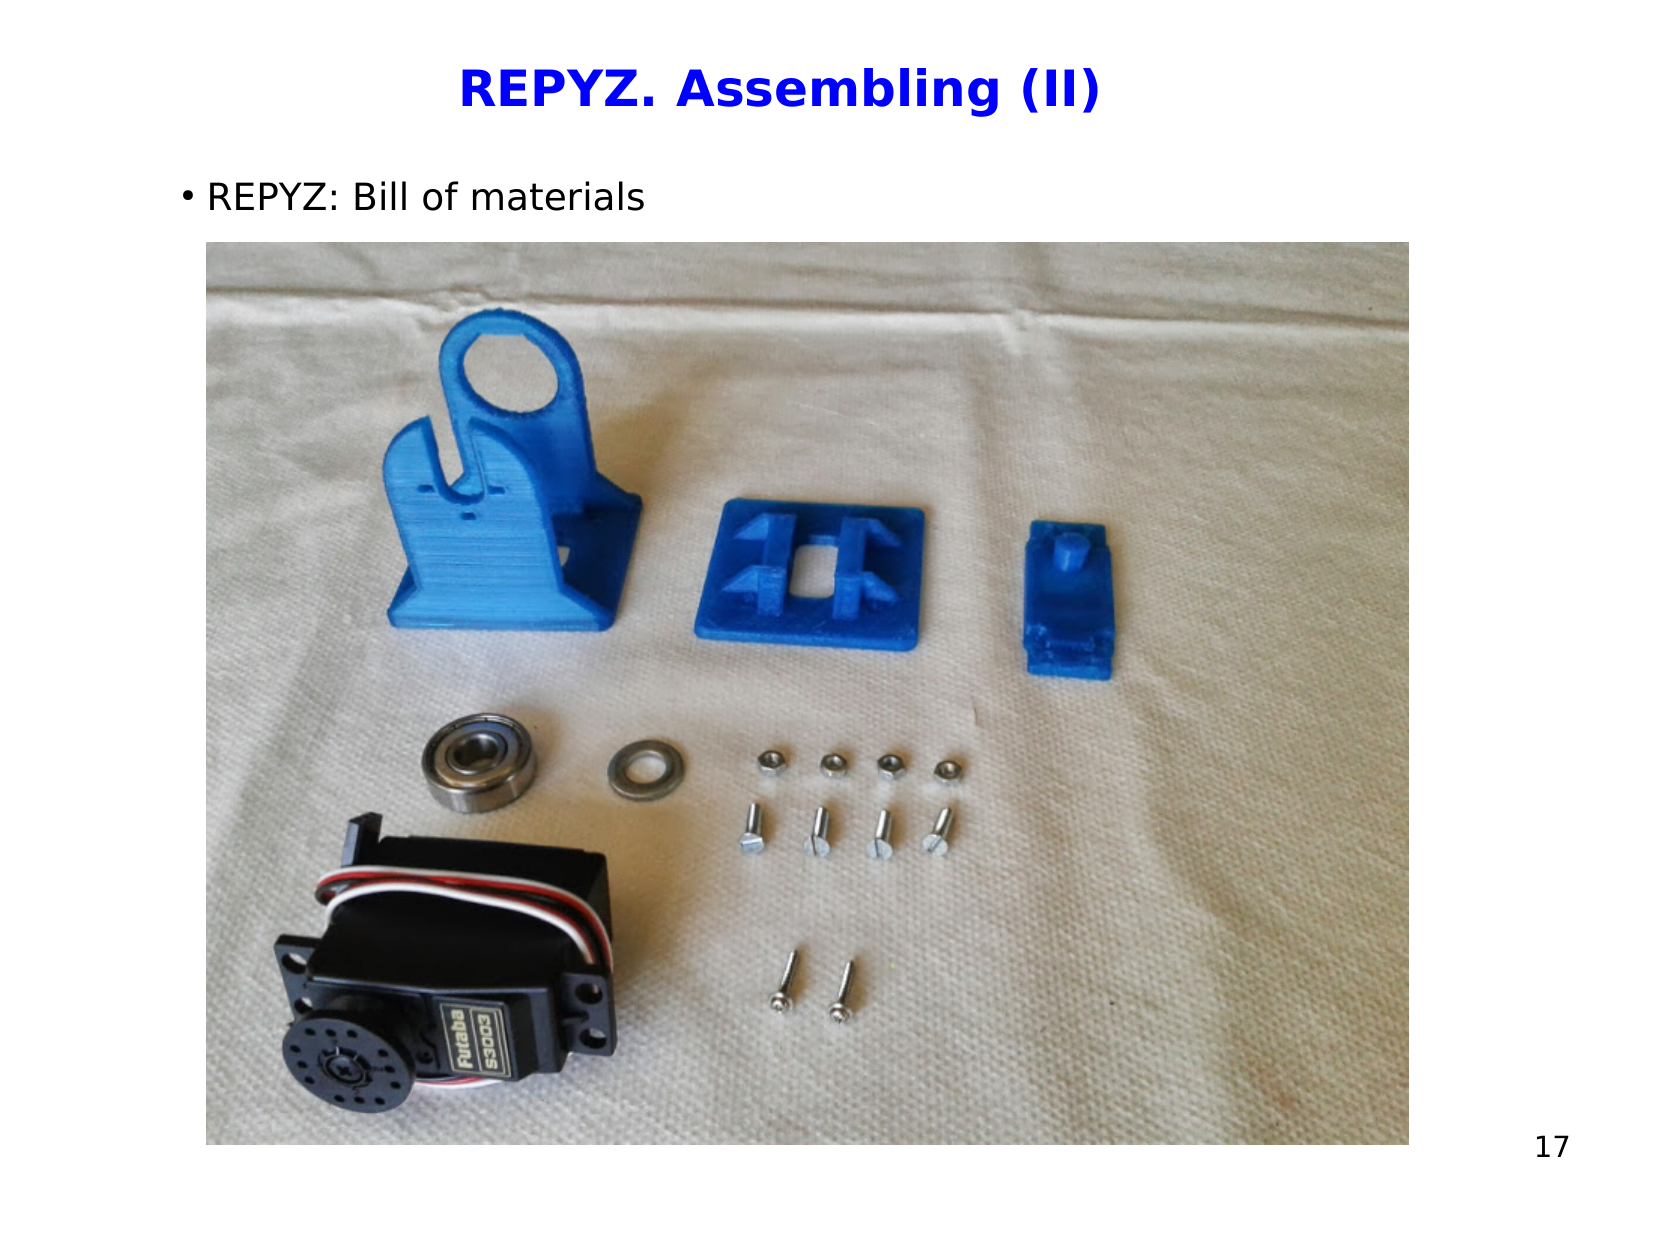

REPYZ. Assembling (II)
 REPYZ: Bill of materials
17